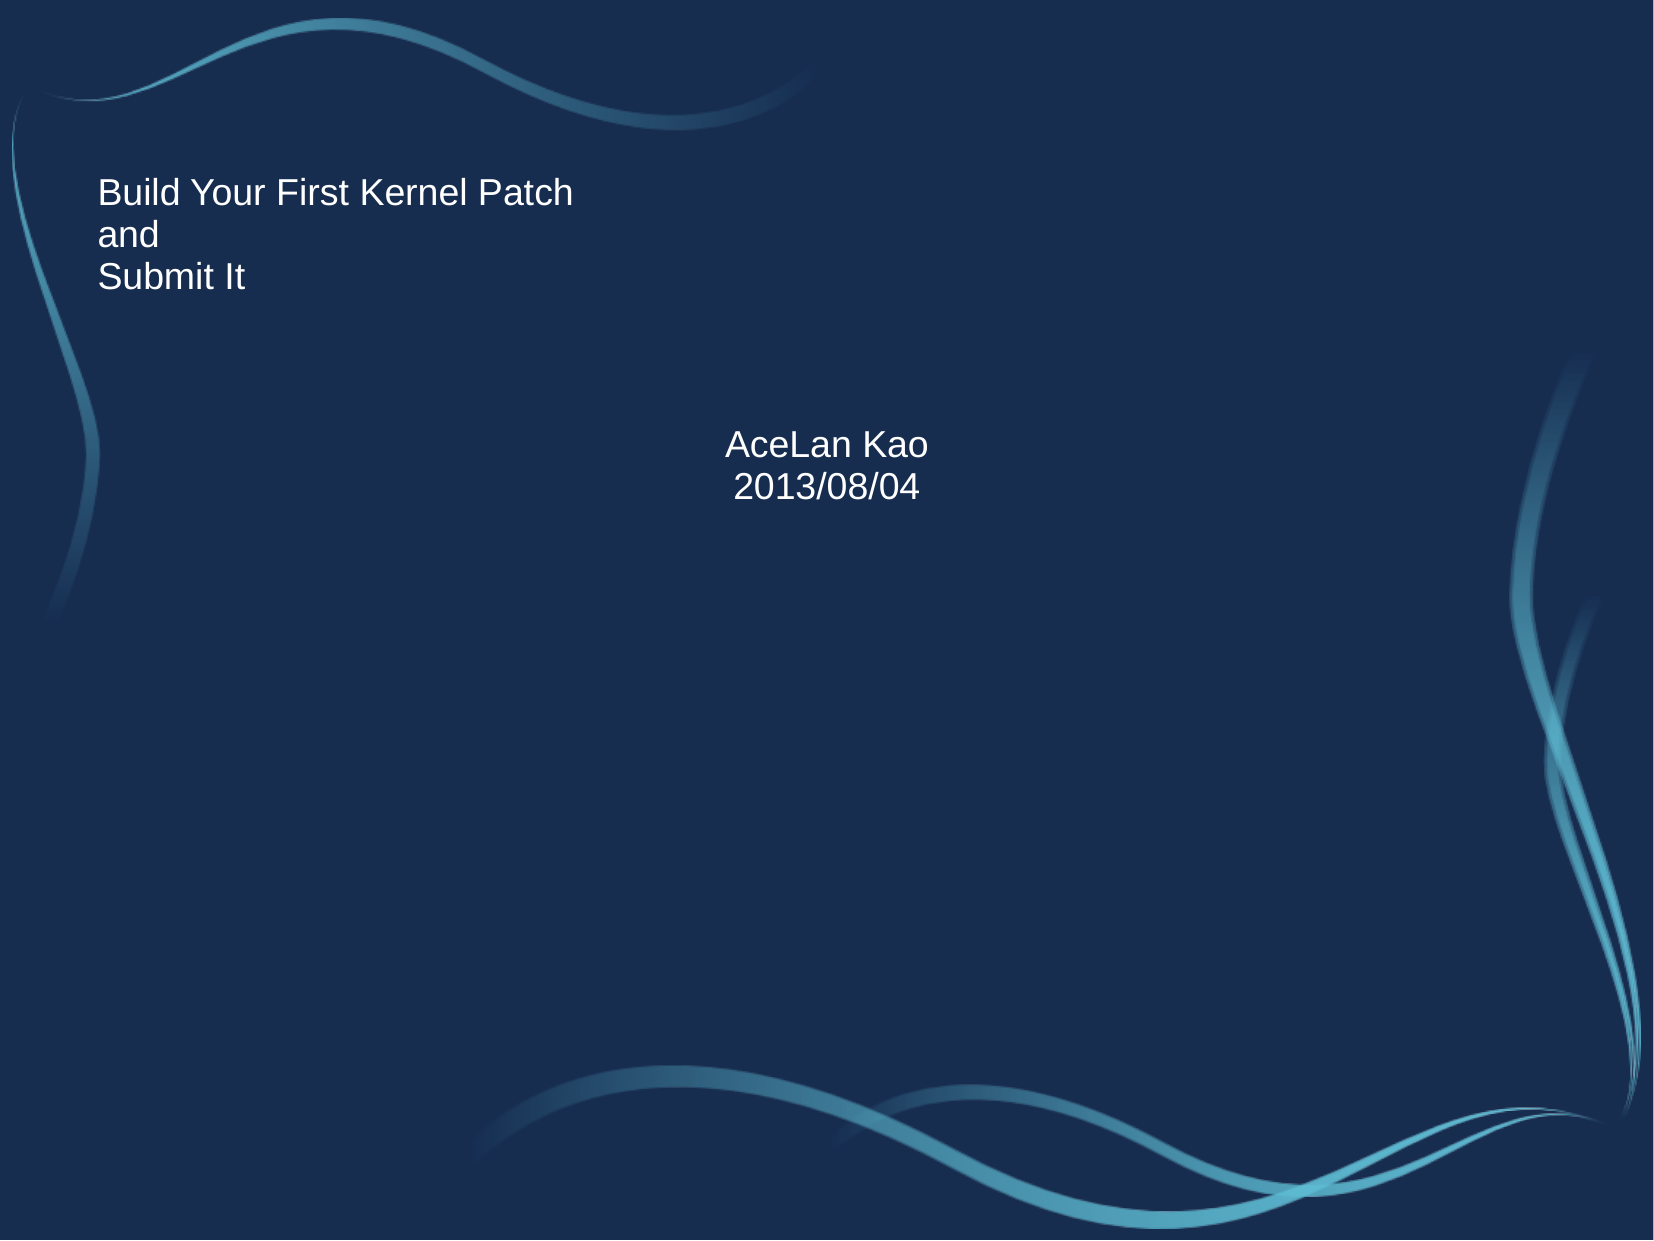

Build Your First Kernel Patch
and
Submit It
AceLan Kao
2013/08/04